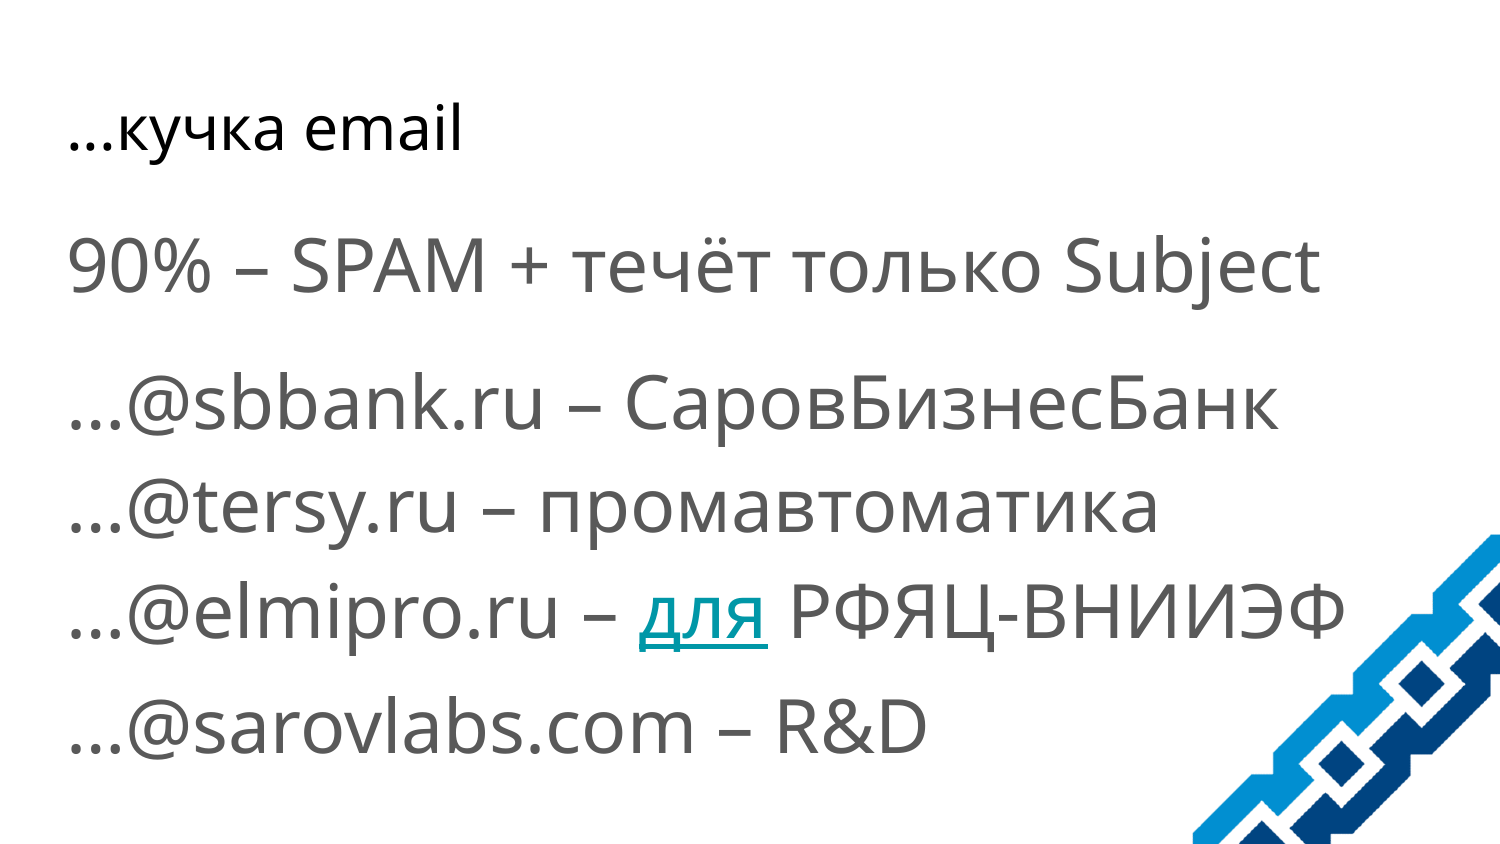

# ...кучка email
90% – SPAM + течёт только Subject
…@sbbank.ru – СаровБизнесБанк
…@tersy.ru – промавтоматика
…@elmipro.ru – для РФЯЦ-ВНИИЭФ
…@sarovlabs.com – R&D